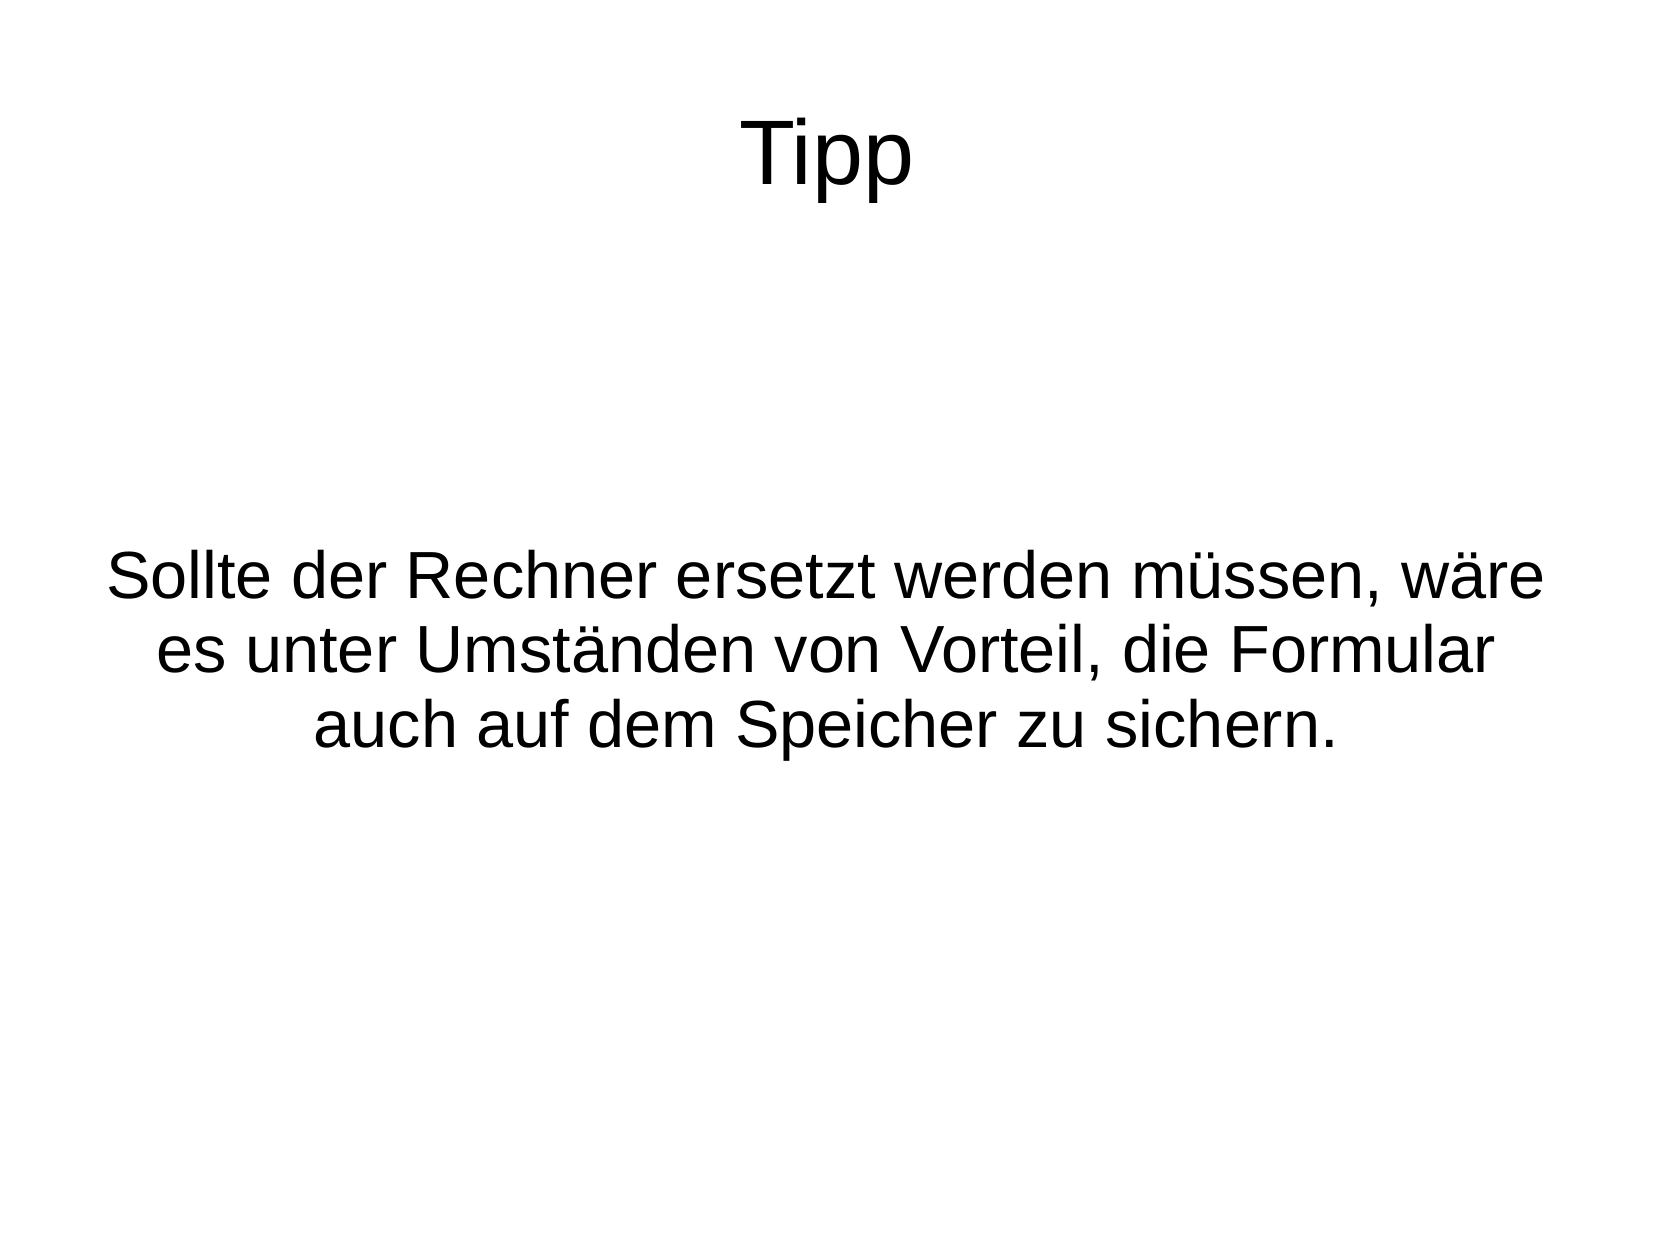

# Tipp
Sollte der Rechner ersetzt werden müssen, wäre es unter Umständen von Vorteil, die Formular auch auf dem Speicher zu sichern.